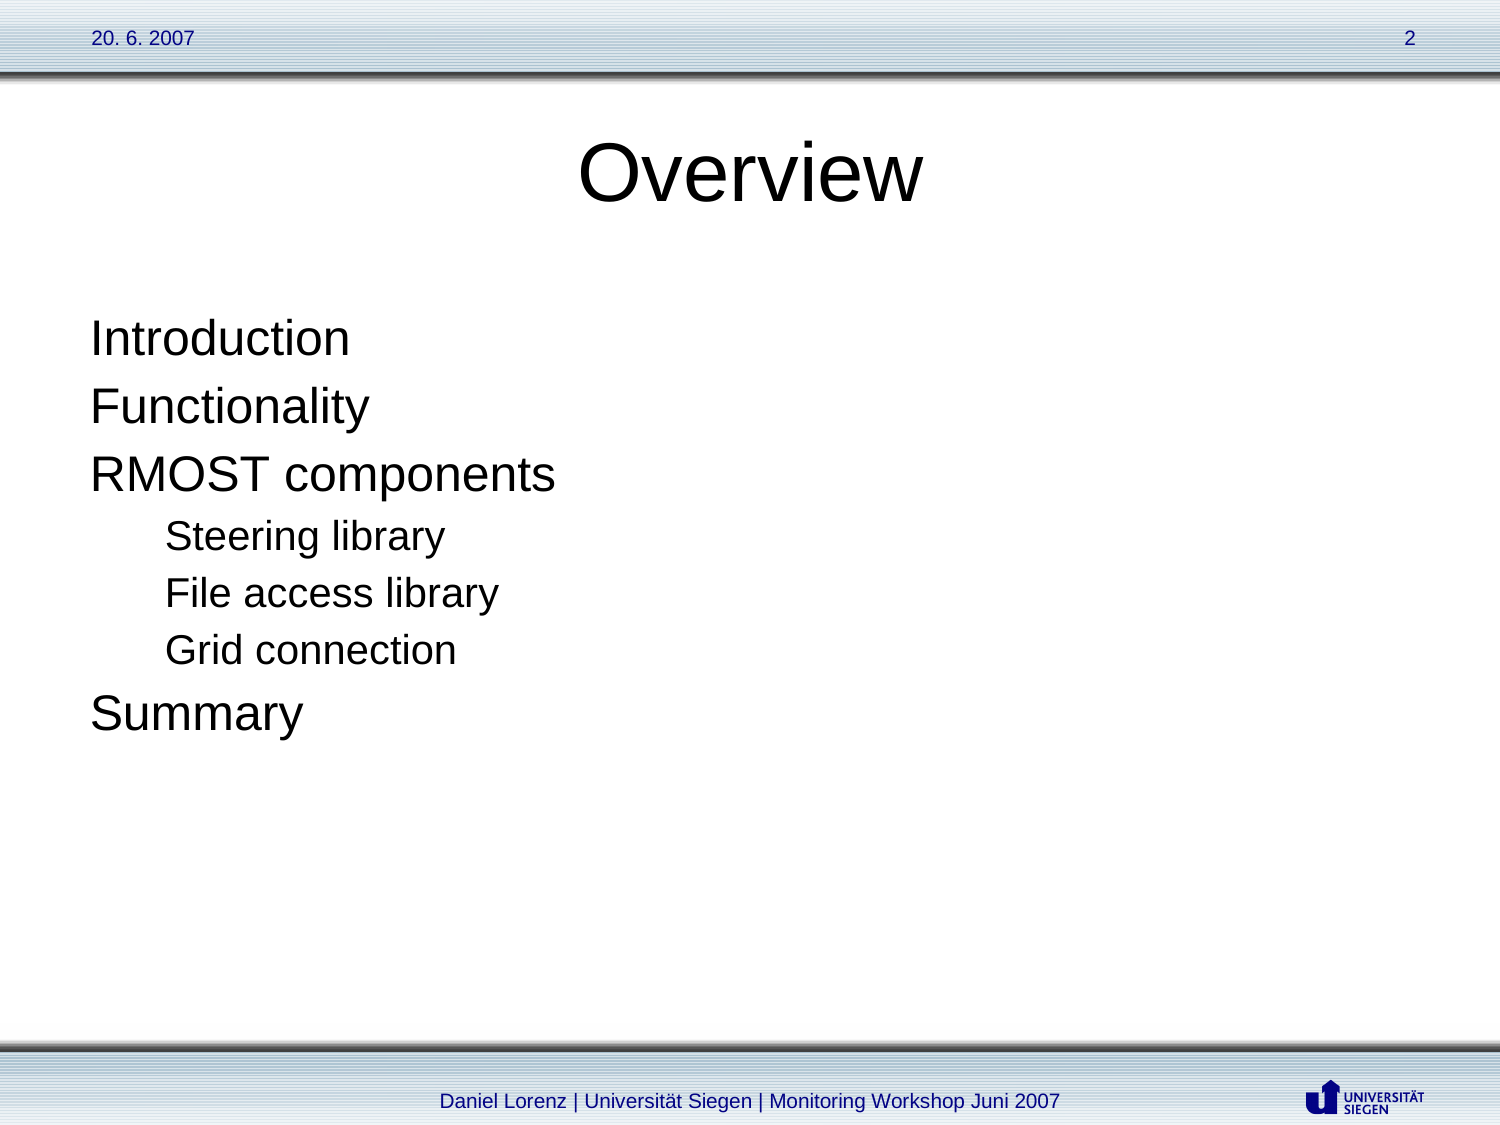

2
20. 6. 2007
# Overview
Introduction
Functionality
RMOST components
Steering library
File access library
Grid connection
Summary
Daniel Lorenz | Universität Siegen | Monitoring Workshop Juni 2007